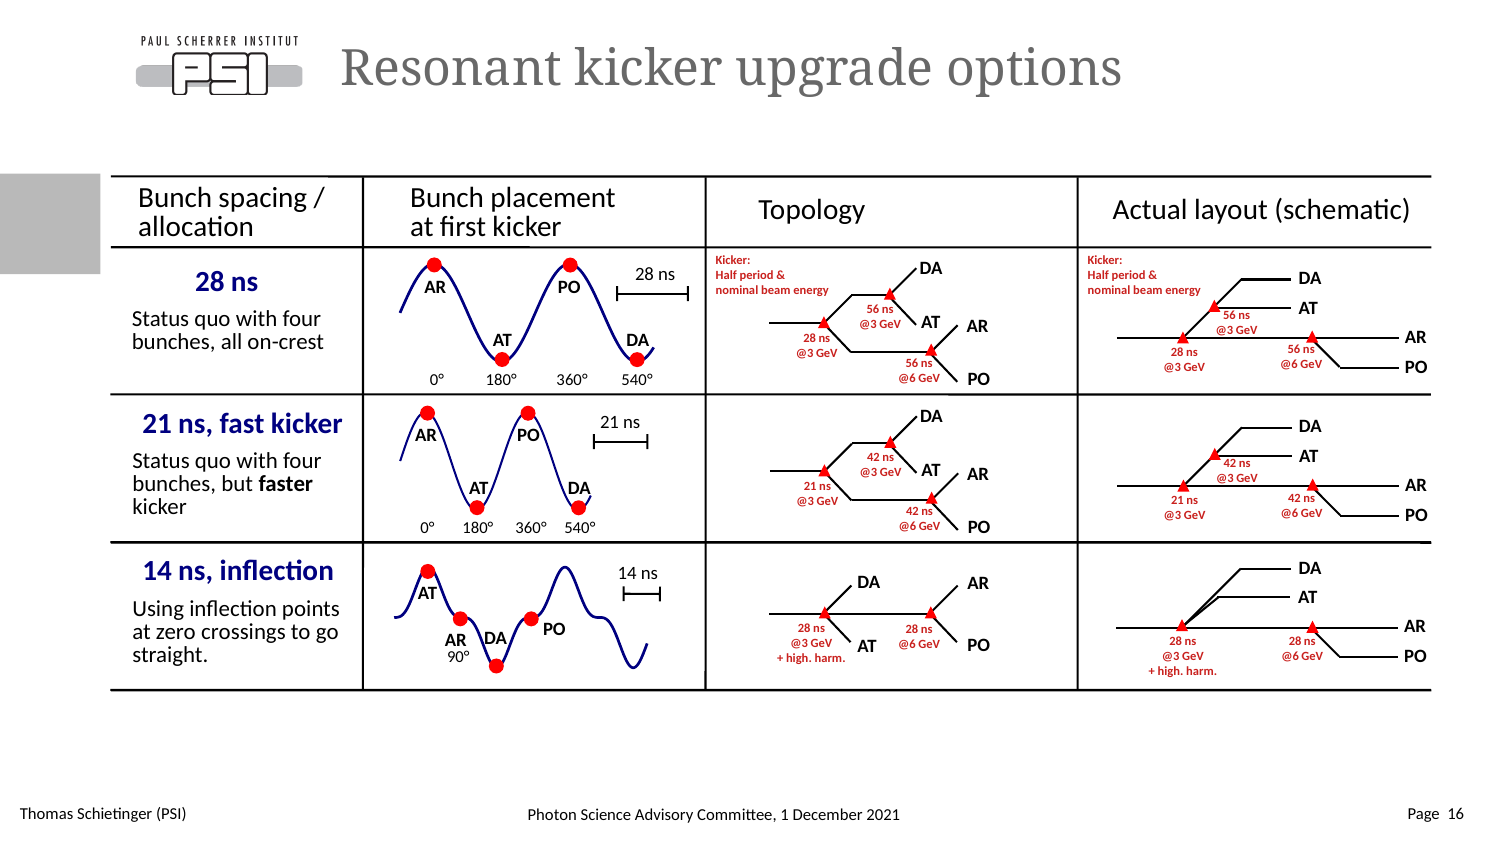

# Resonant kicker upgrade options
Bunch spacing / allocation
Bunch placement
at first kicker
Topology
Actual layout (schematic)
Kicker:
Half period &
nominal beam energy
Kicker:
Half period &
nominal beam energy
DA
AR
PO
AT
DA
0°
180°
360°
540°
28 ns
28 ns
DA
AT
56 ns
@3 GeV
Status quo with four bunches, all on-crest
AT
56 ns
@3 GeV
AR
AR
28 ns
@3 GeV
56 ns
@6 GeV
28 ns
@3 GeV
PO
56 ns
@6 GeV
PO
DA
21 ns, fast kicker
AR
PO
AT
DA
0°
180°
360°
540°
21 ns
DA
AT
Status quo with four bunches, but faster kicker
42 ns
@3 GeV
AT
42 ns
@3 GeV
AR
AR
21 ns
@3 GeV
42 ns
@6 GeV
21 ns
@3 GeV
PO
42 ns
@6 GeV
PO
14 ns, inflection
DA
14 ns
AT
PO
DA
AR
90°
DA
AR
AT
Using inflection points at zero crossings to go straight.
AR
28 ns
@3 GeV
+ high. harm.
28 ns
@6 GeV
PO
AT
28 ns
@3 GeV
+ high. harm.
28 ns
@6 GeV
PO